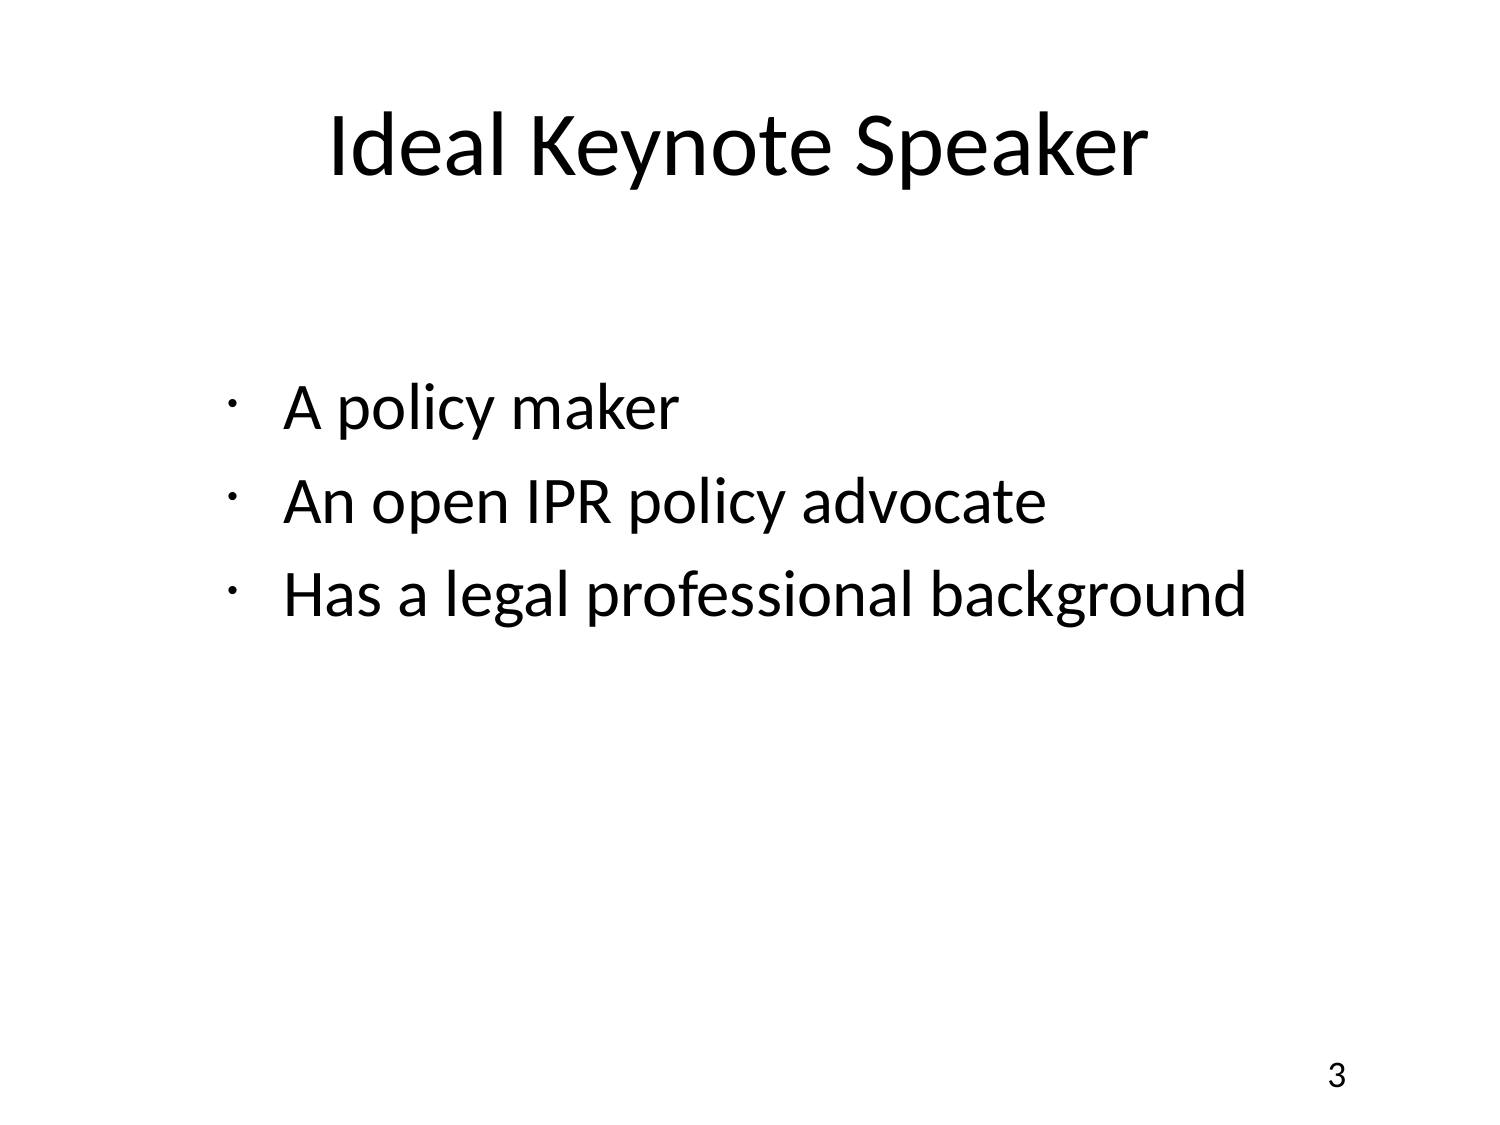

# Ideal Keynote Speaker
A policy maker
An open IPR policy advocate
Has a legal professional background
3